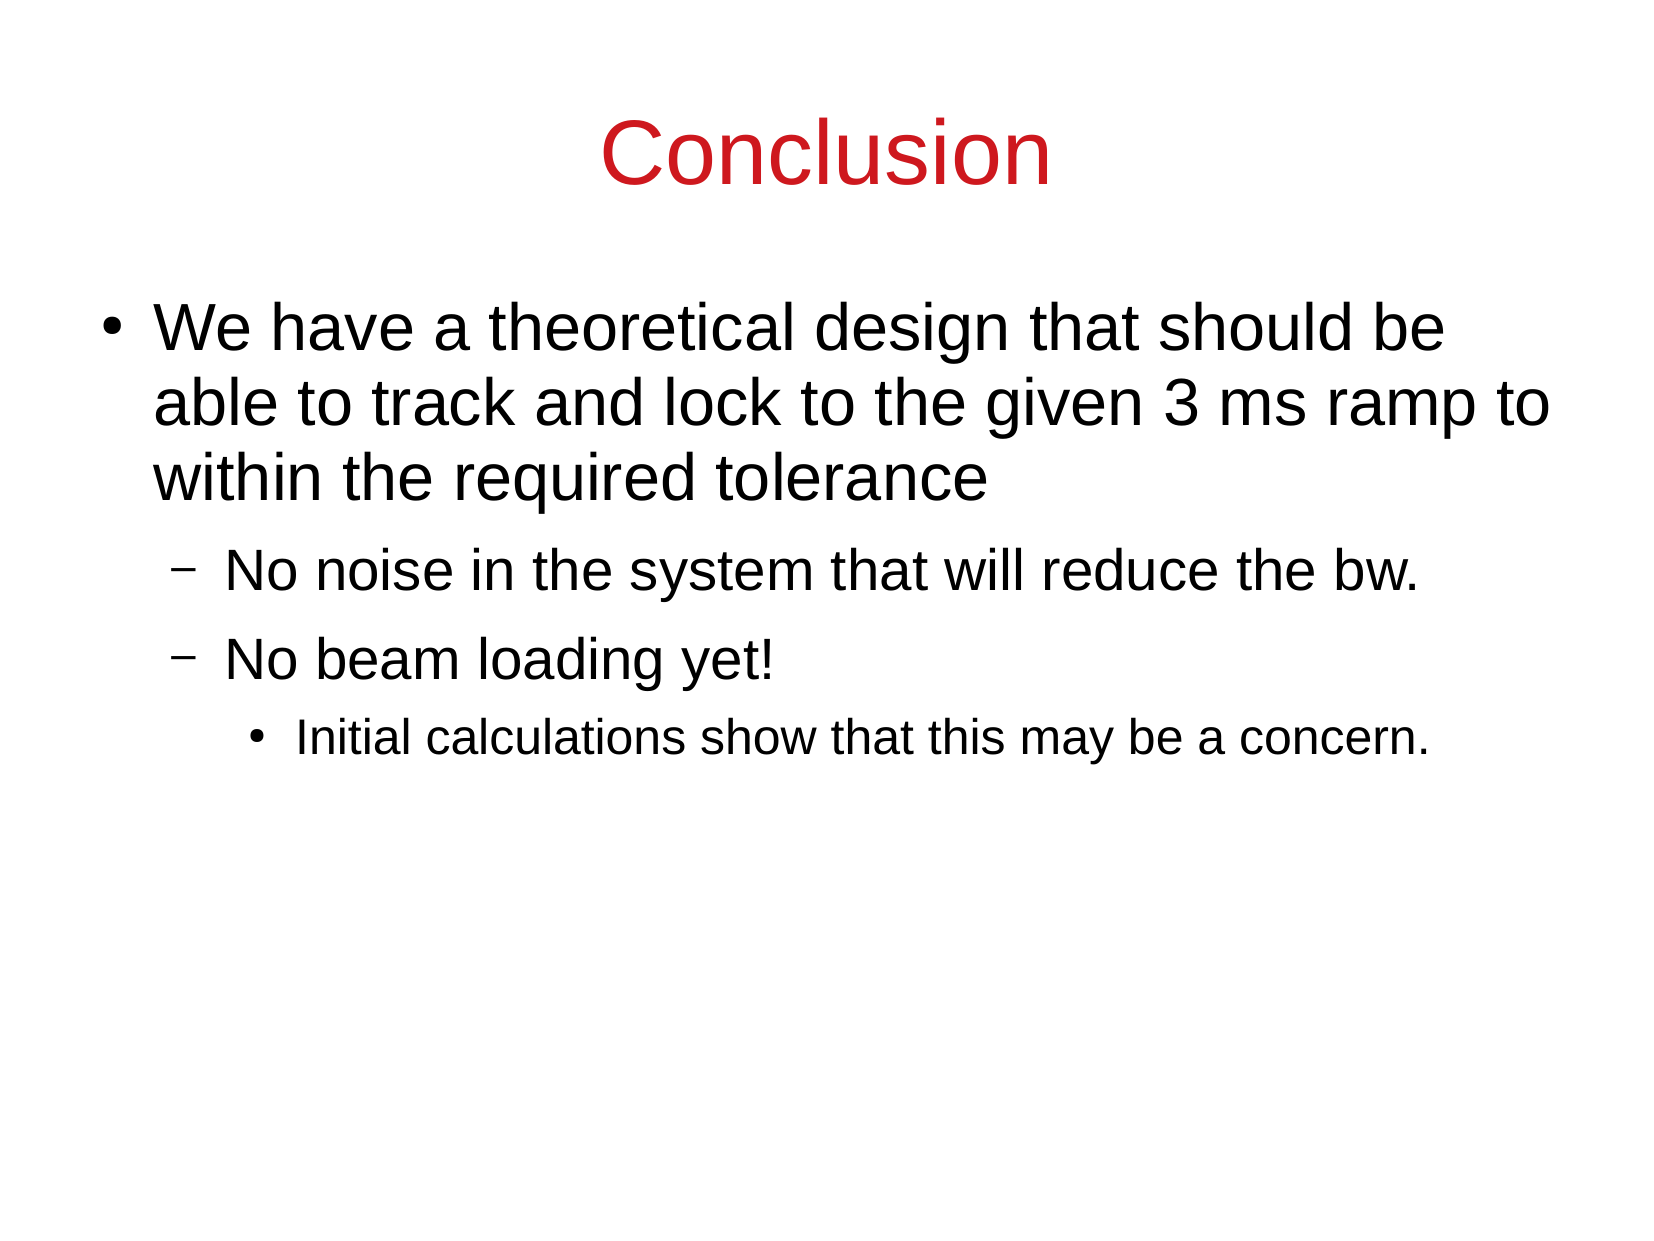

# Conclusion
We have a theoretical design that should be able to track and lock to the given 3 ms ramp to within the required tolerance
No noise in the system that will reduce the bw.
No beam loading yet!
Initial calculations show that this may be a concern.